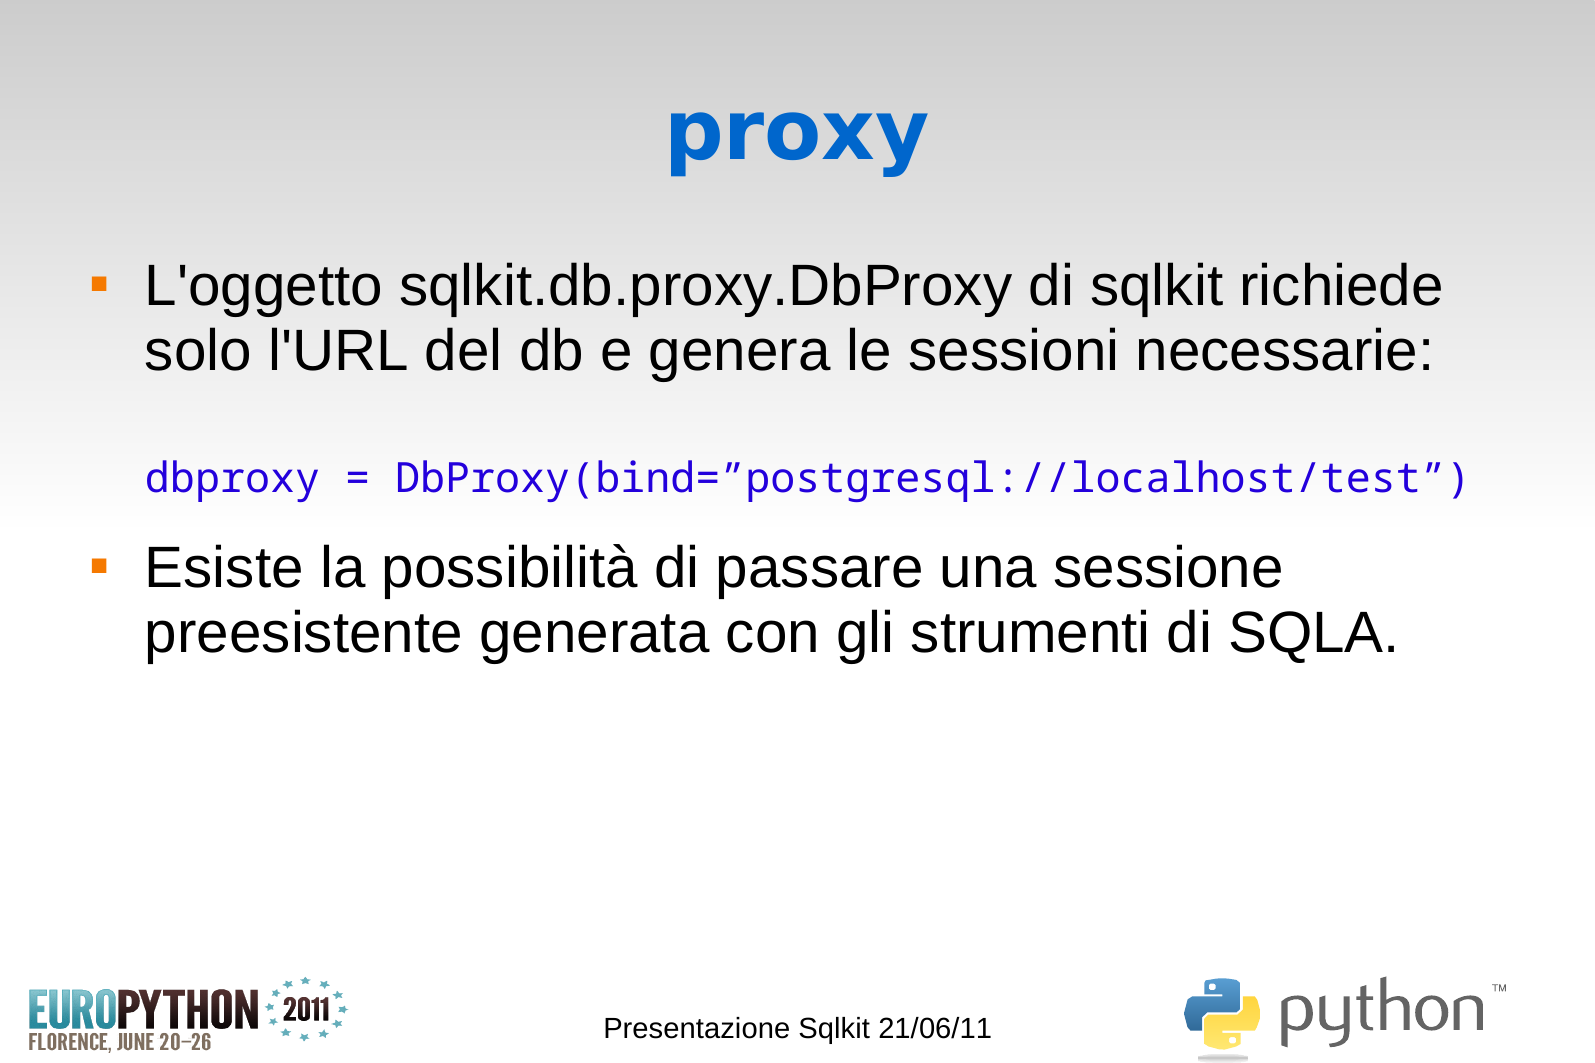

# proxy
L'oggetto sqlkit.db.proxy.DbProxy di sqlkit richiede solo l'URL del db e genera le sessioni necessarie:
dbproxy = DbProxy(bind=”postgresql://localhost/test”)
Esiste la possibilità di passare una sessione preesistente generata con gli strumenti di SQLA.